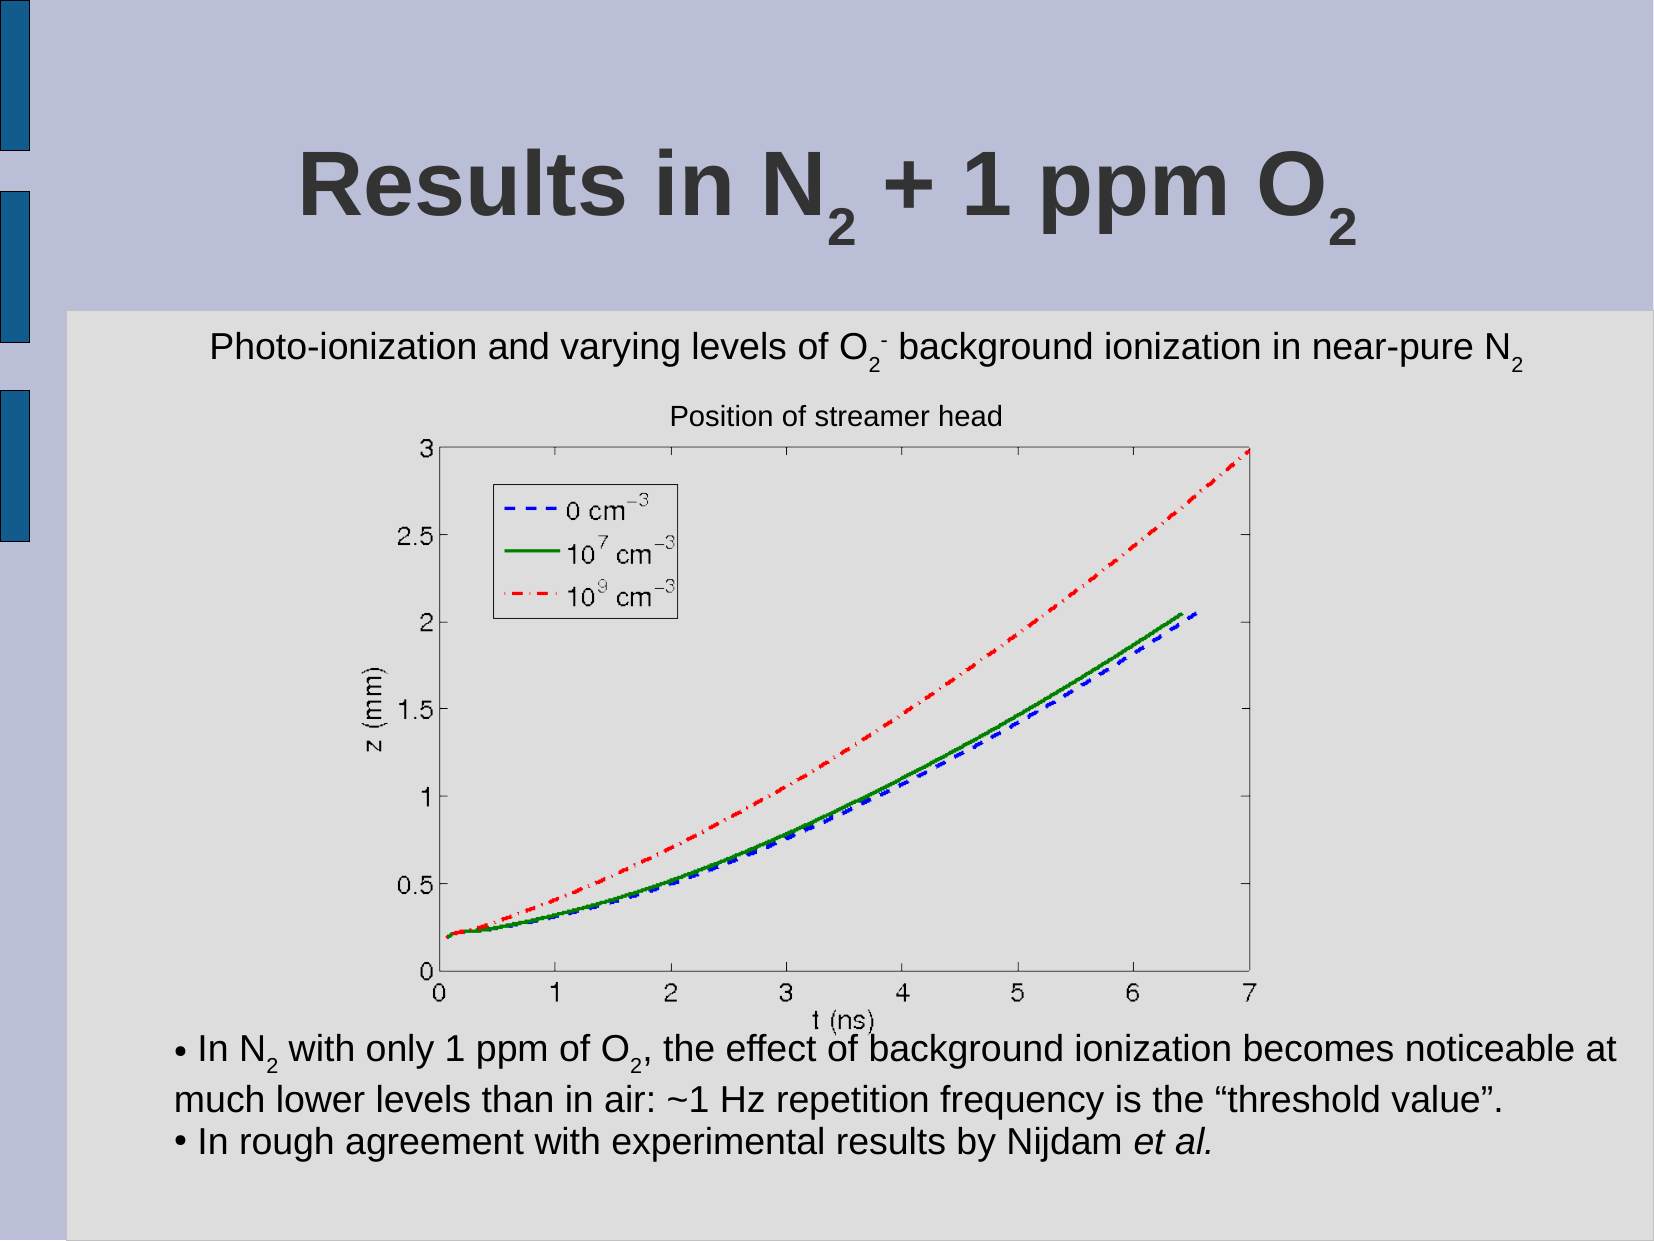

# Results in N2 + 1 ppm O2
Photo-ionization and varying levels of O2- background ionization in near-pure N2
Position of streamer head
 In N2 with only 1 ppm of O2, the effect of background ionization becomes noticeable at much lower levels than in air: ~1 Hz repetition frequency is the “threshold value”.
 In rough agreement with experimental results by Nijdam et al.